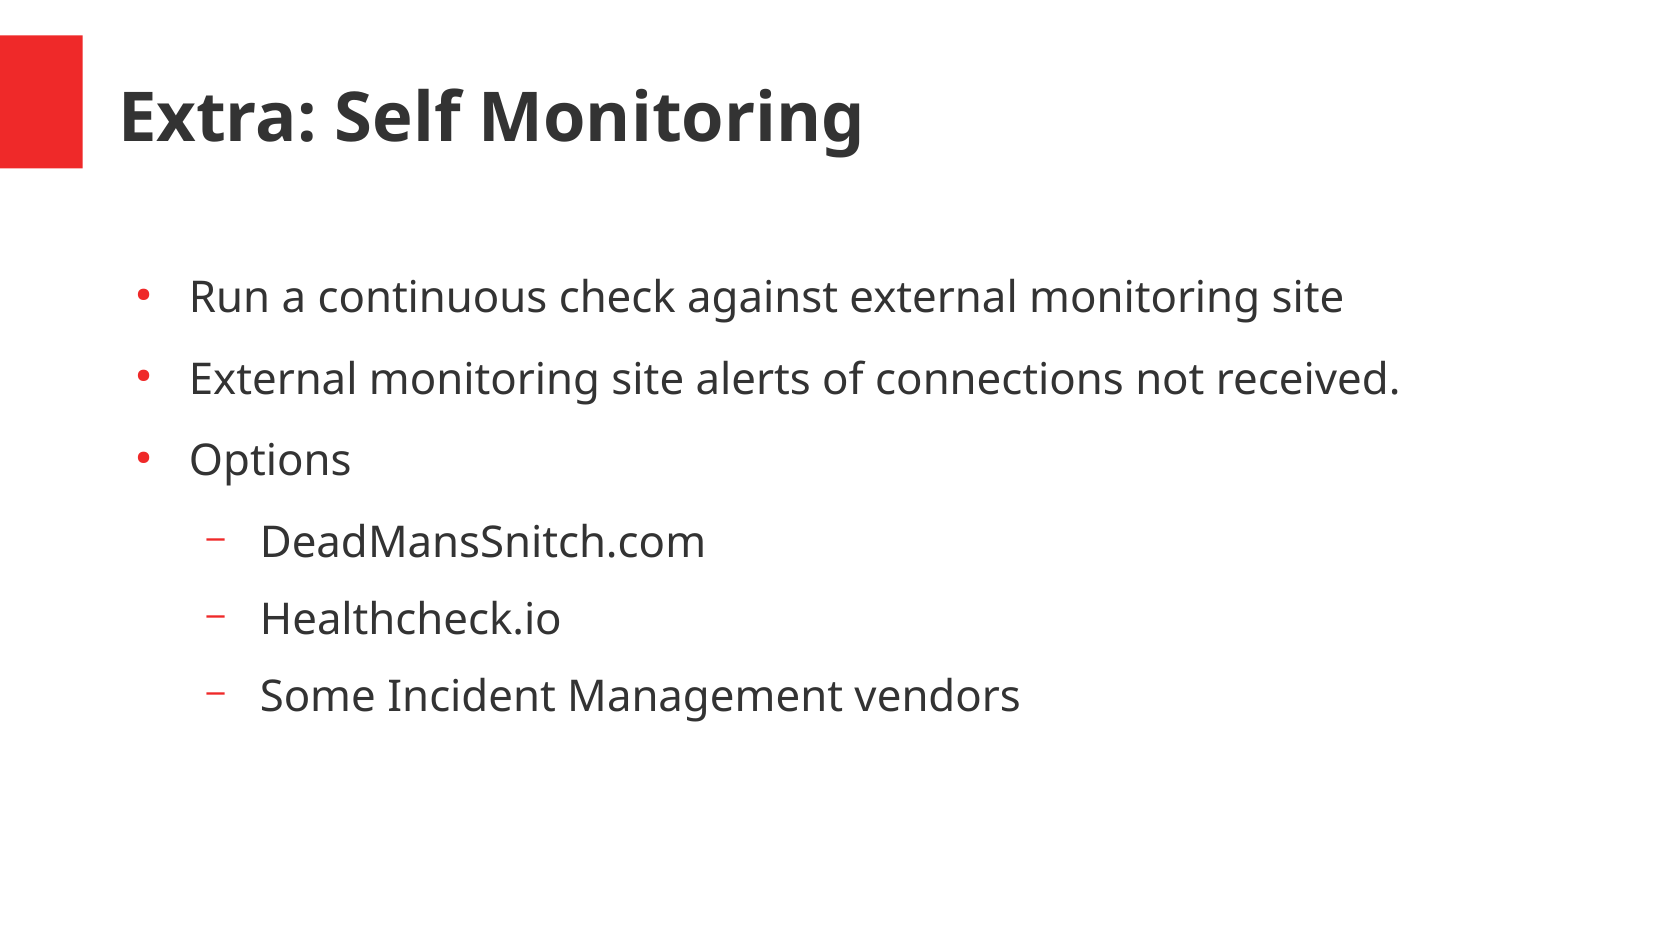

# Extra: Self Monitoring
Run a continuous check against external monitoring site
External monitoring site alerts of connections not received.
Options
DeadMansSnitch.com
Healthcheck.io
Some Incident Management vendors